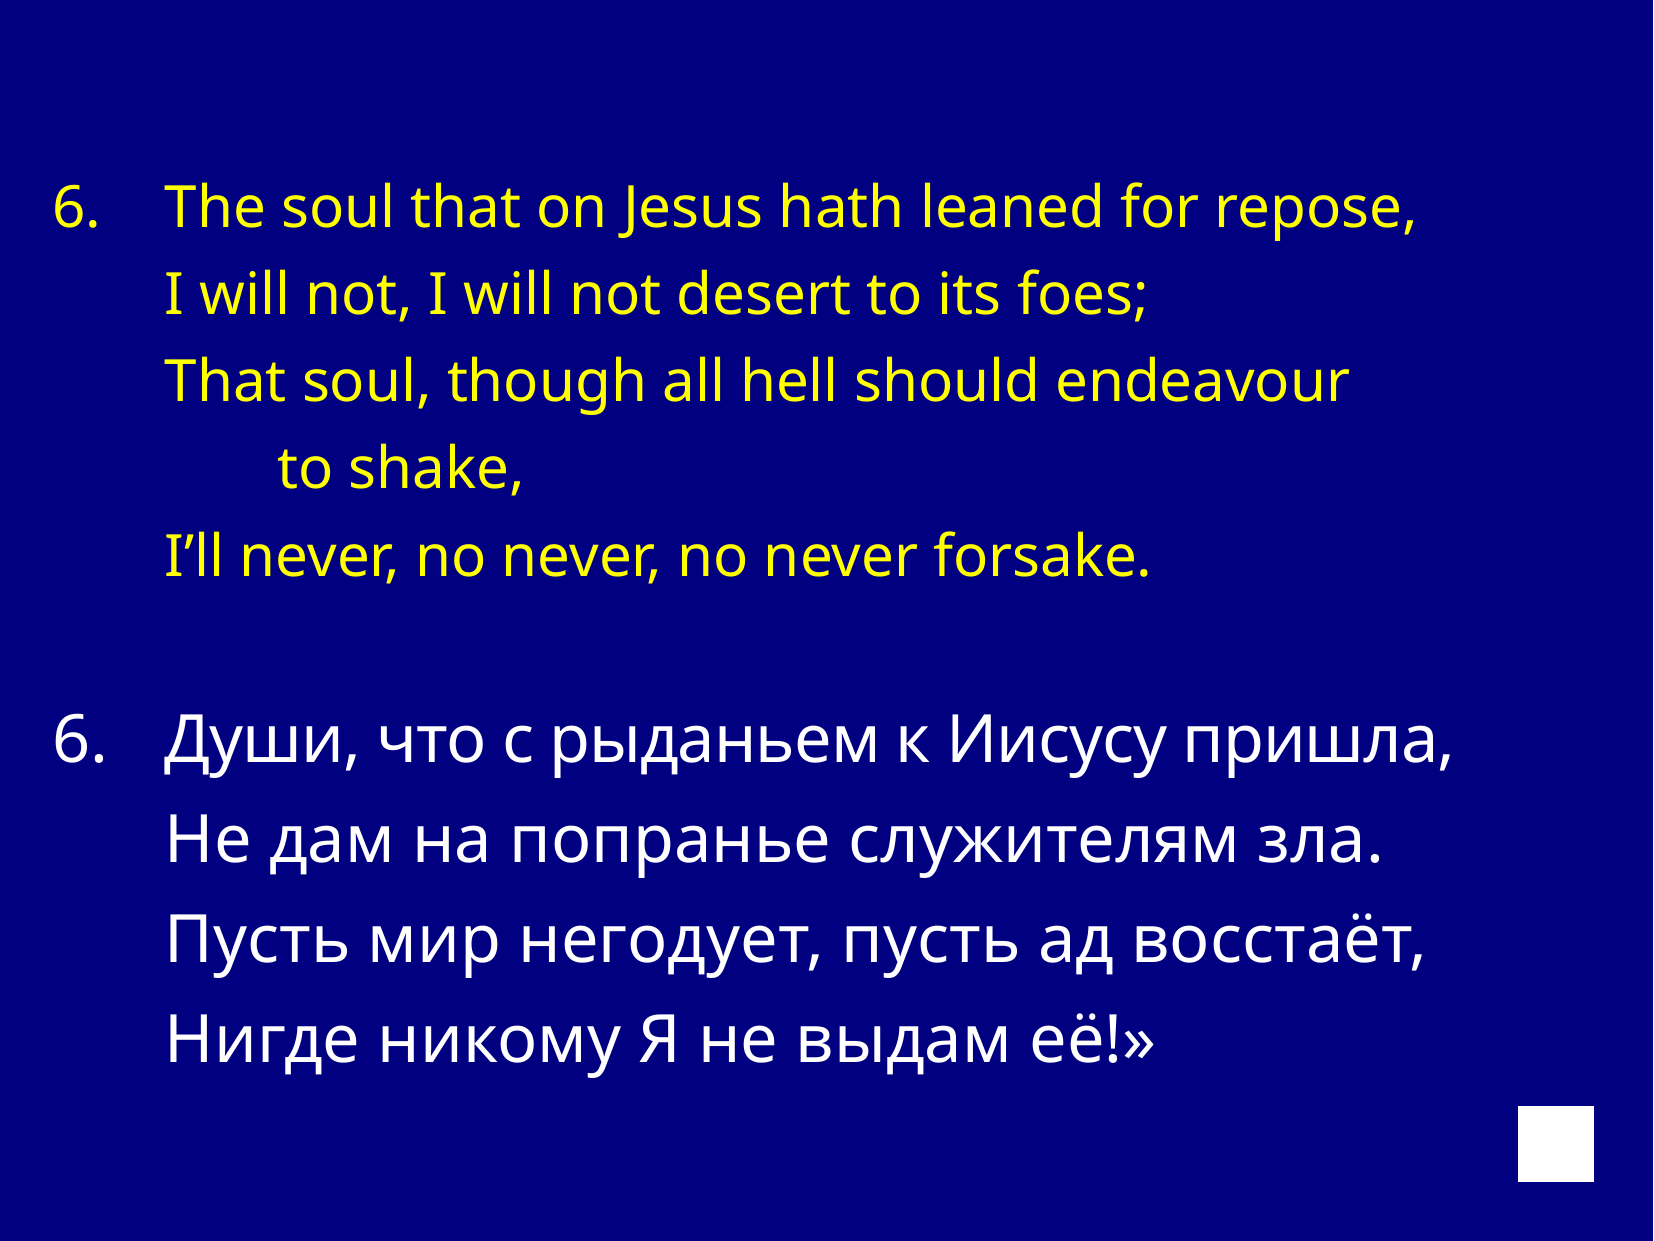

6.	The soul that on Jesus hath leaned for repose,
	I will not, I will not desert to its foes;
	That soul, though all hell should endeavour
		to shake,
	I’ll never, no never, no never forsake.
6.	Души, что с рыданьем к Иисусу пришла,
	Не дам на попранье служителям зла.
	Пусть мир негодует, пусть ад восстаёт,
	Нигде никому Я не выдам её!»